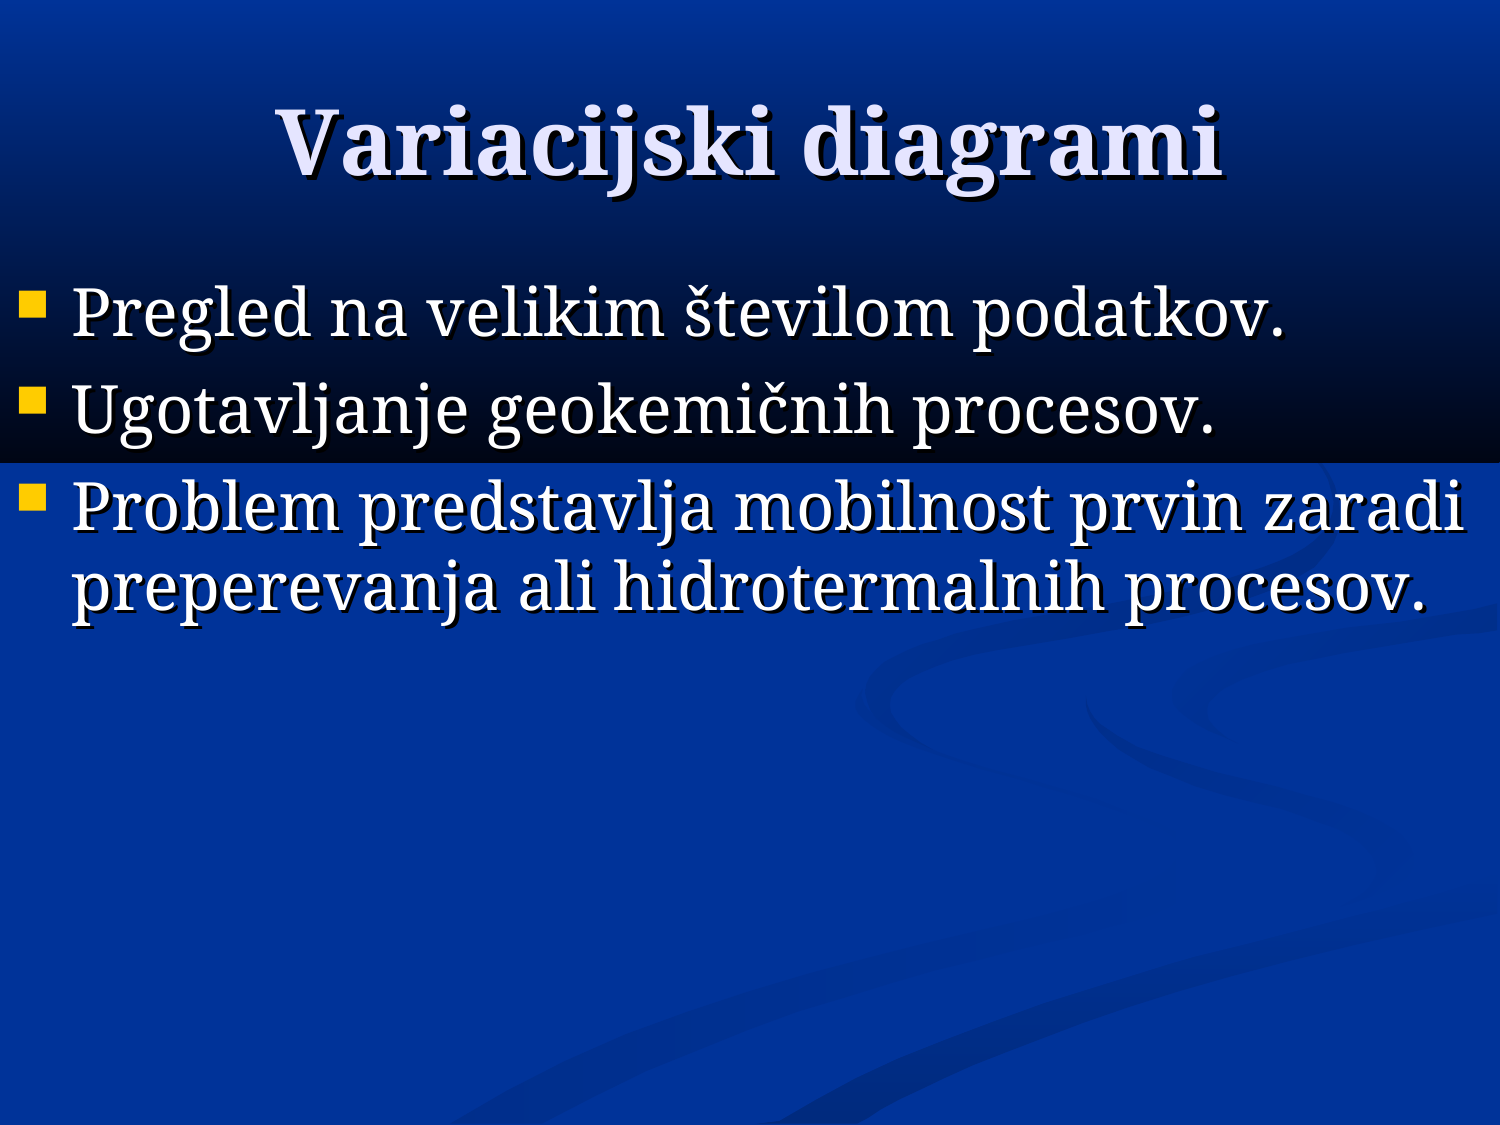

# Variacijski diagrami
Pregled na velikim številom podatkov.
Ugotavljanje geokemičnih procesov.
Problem predstavlja mobilnost prvin zaradi preperevanja ali hidrotermalnih procesov.